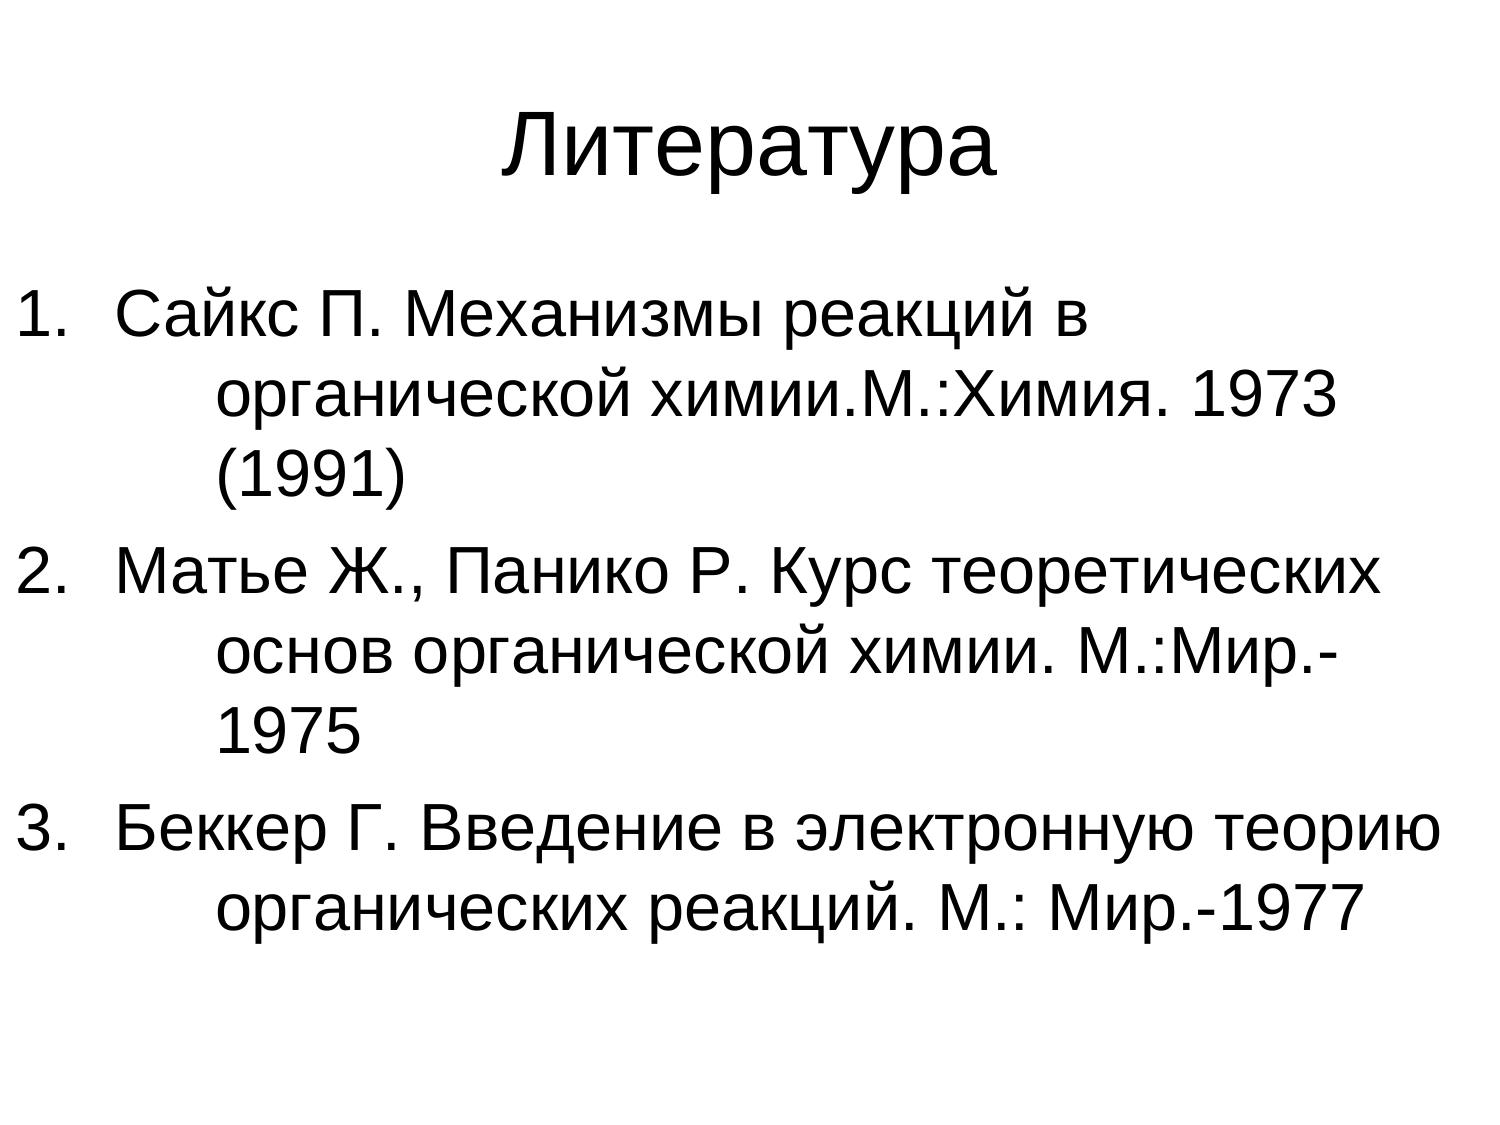

# Литература
Сайкс П. Механизмы реакций в органической химии.М.:Химия. 1973 (1991)
Матье Ж., Панико Р. Курс теоретических основ органической химии. М.:Мир.-1975
Беккер Г. Введение в электронную теорию органических реакций. М.: Мир.-1977